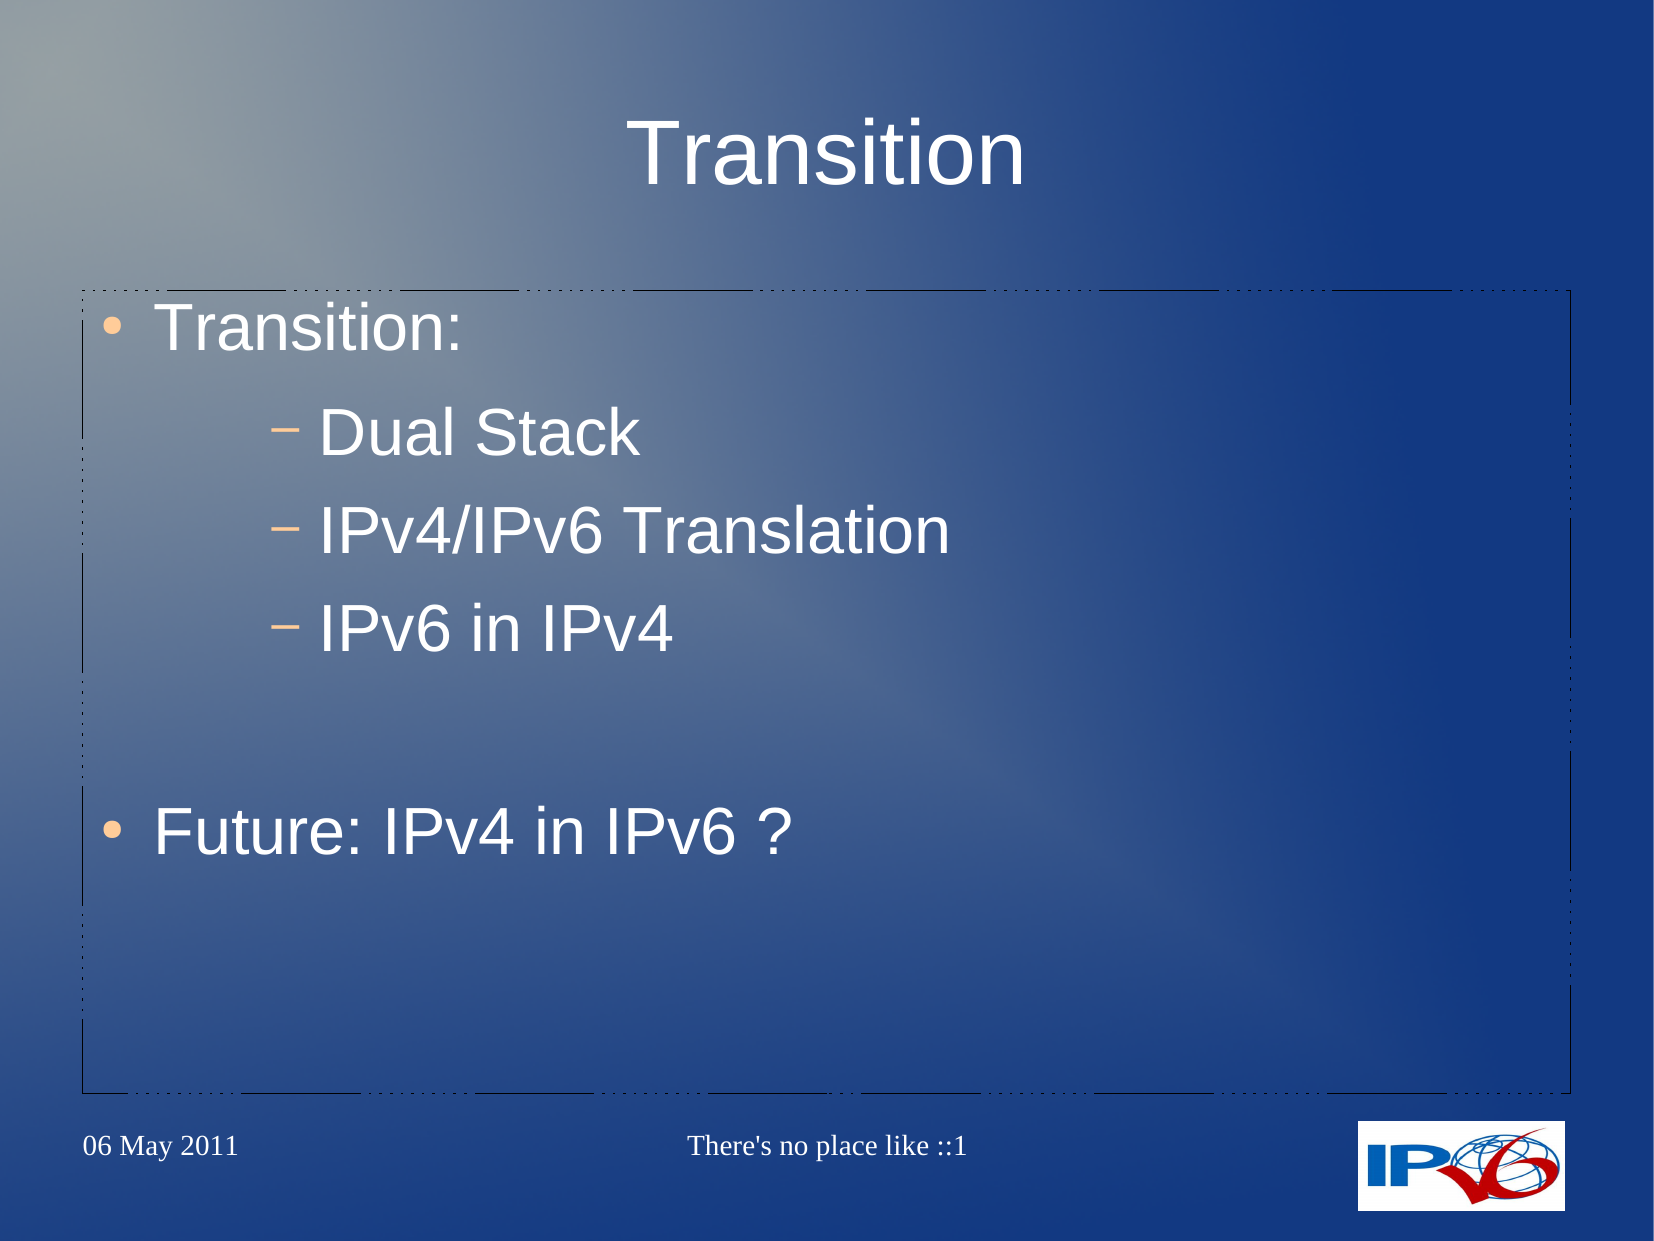

# Transition
Transition:
Dual Stack
IPv4/IPv6 Translation
IPv6 in IPv4
Future: IPv4 in IPv6 ?
06 May 2011
There's no place like ::1